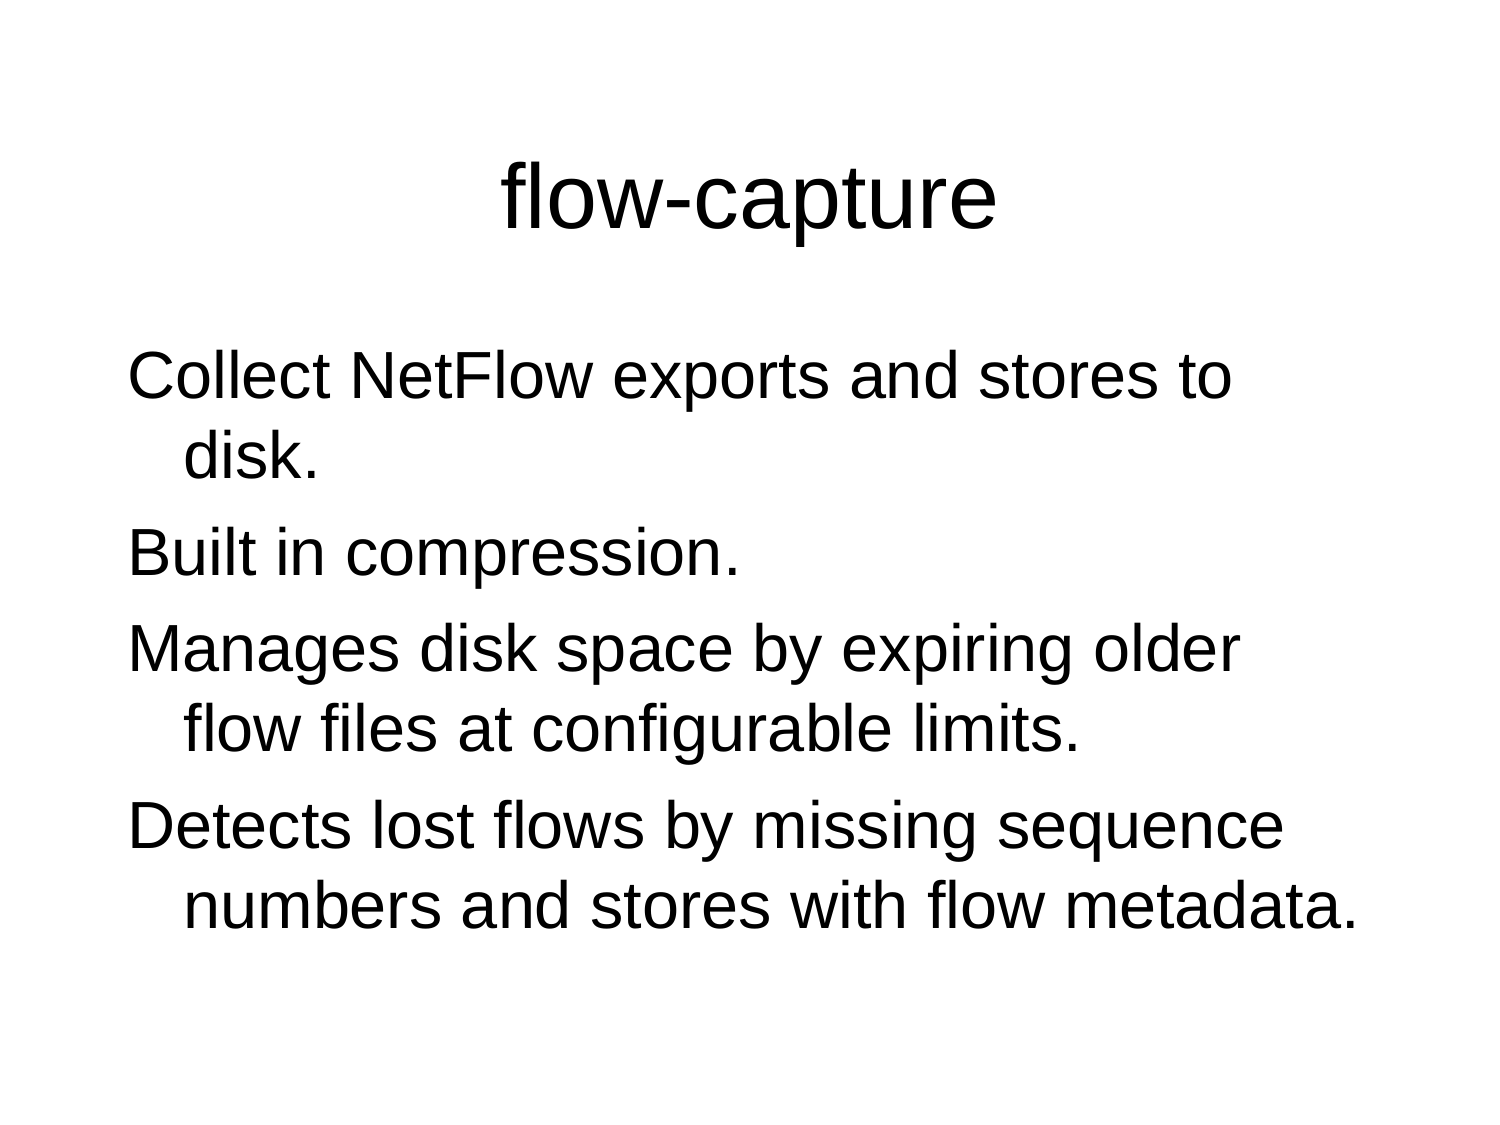

# flow-capture
Collect NetFlow exports and stores to disk.
Built in compression.
Manages disk space by expiring older flow files at configurable limits.
Detects lost flows by missing sequence numbers and stores with flow metadata.